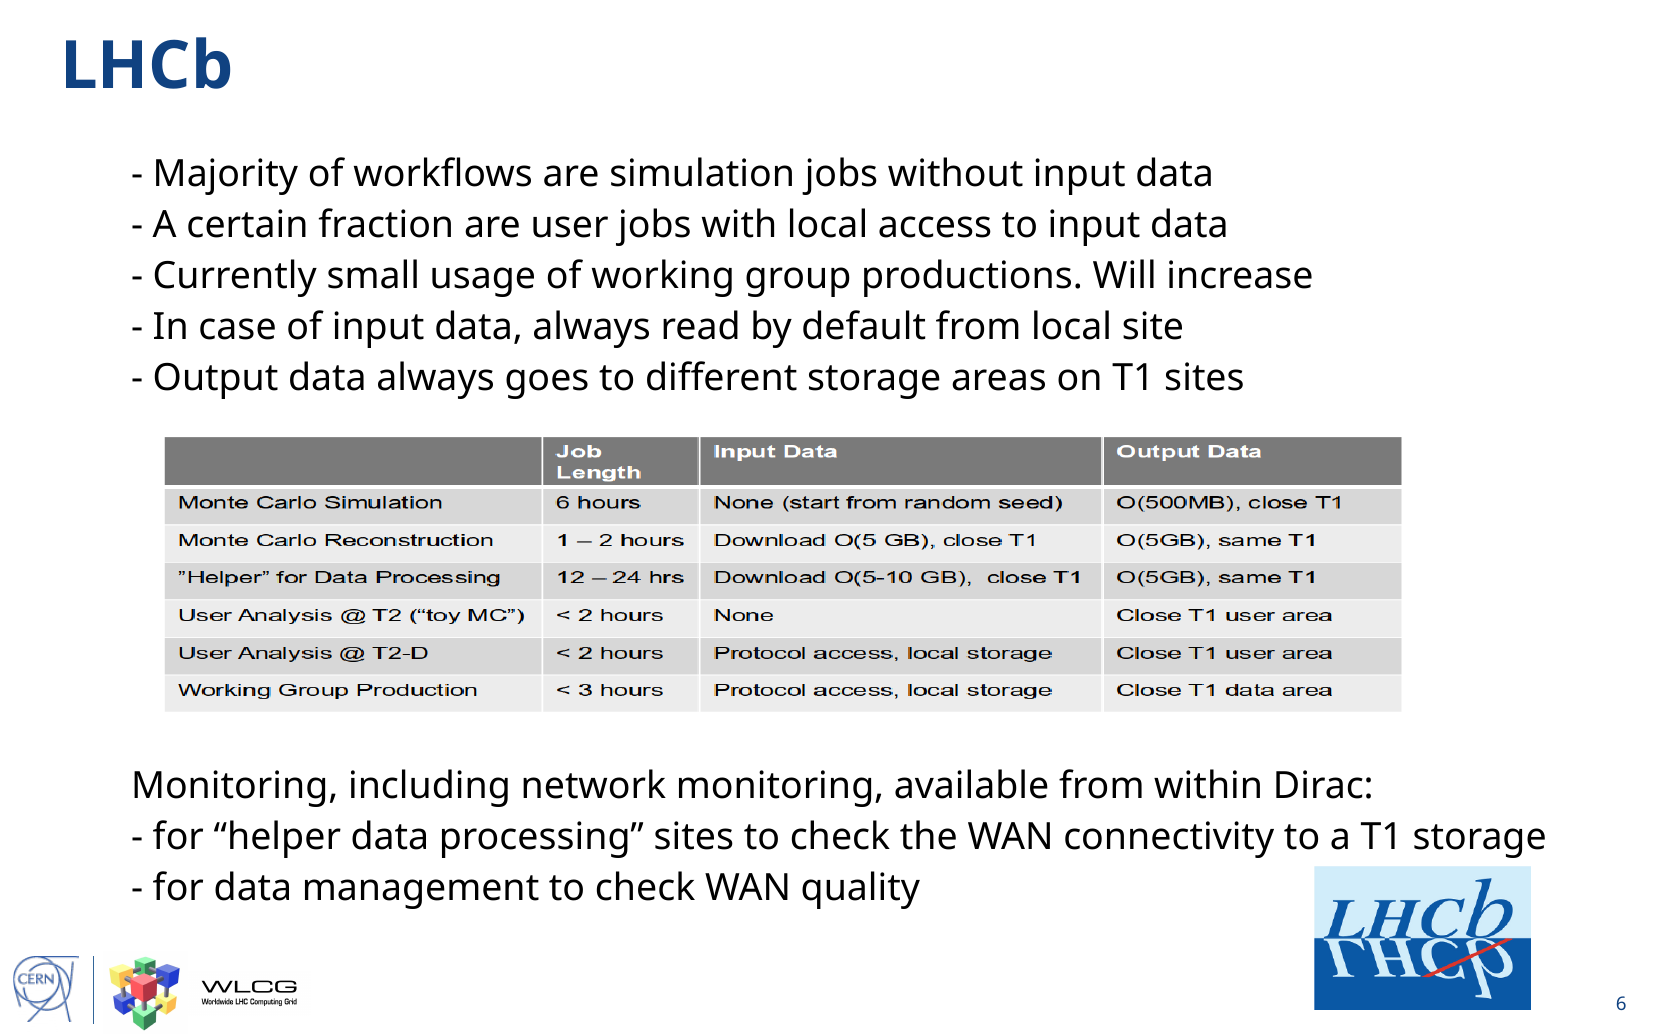

# LHCb
- Majority of workflows are simulation jobs without input data
- A certain fraction are user jobs with local access to input data
- Currently small usage of working group productions. Will increase
- In case of input data, always read by default from local site
- Output data always goes to different storage areas on T1 sites
Monitoring, including network monitoring, available from within Dirac:
- for “helper data processing” sites to check the WAN connectivity to a T1 storage
- for data management to check WAN quality